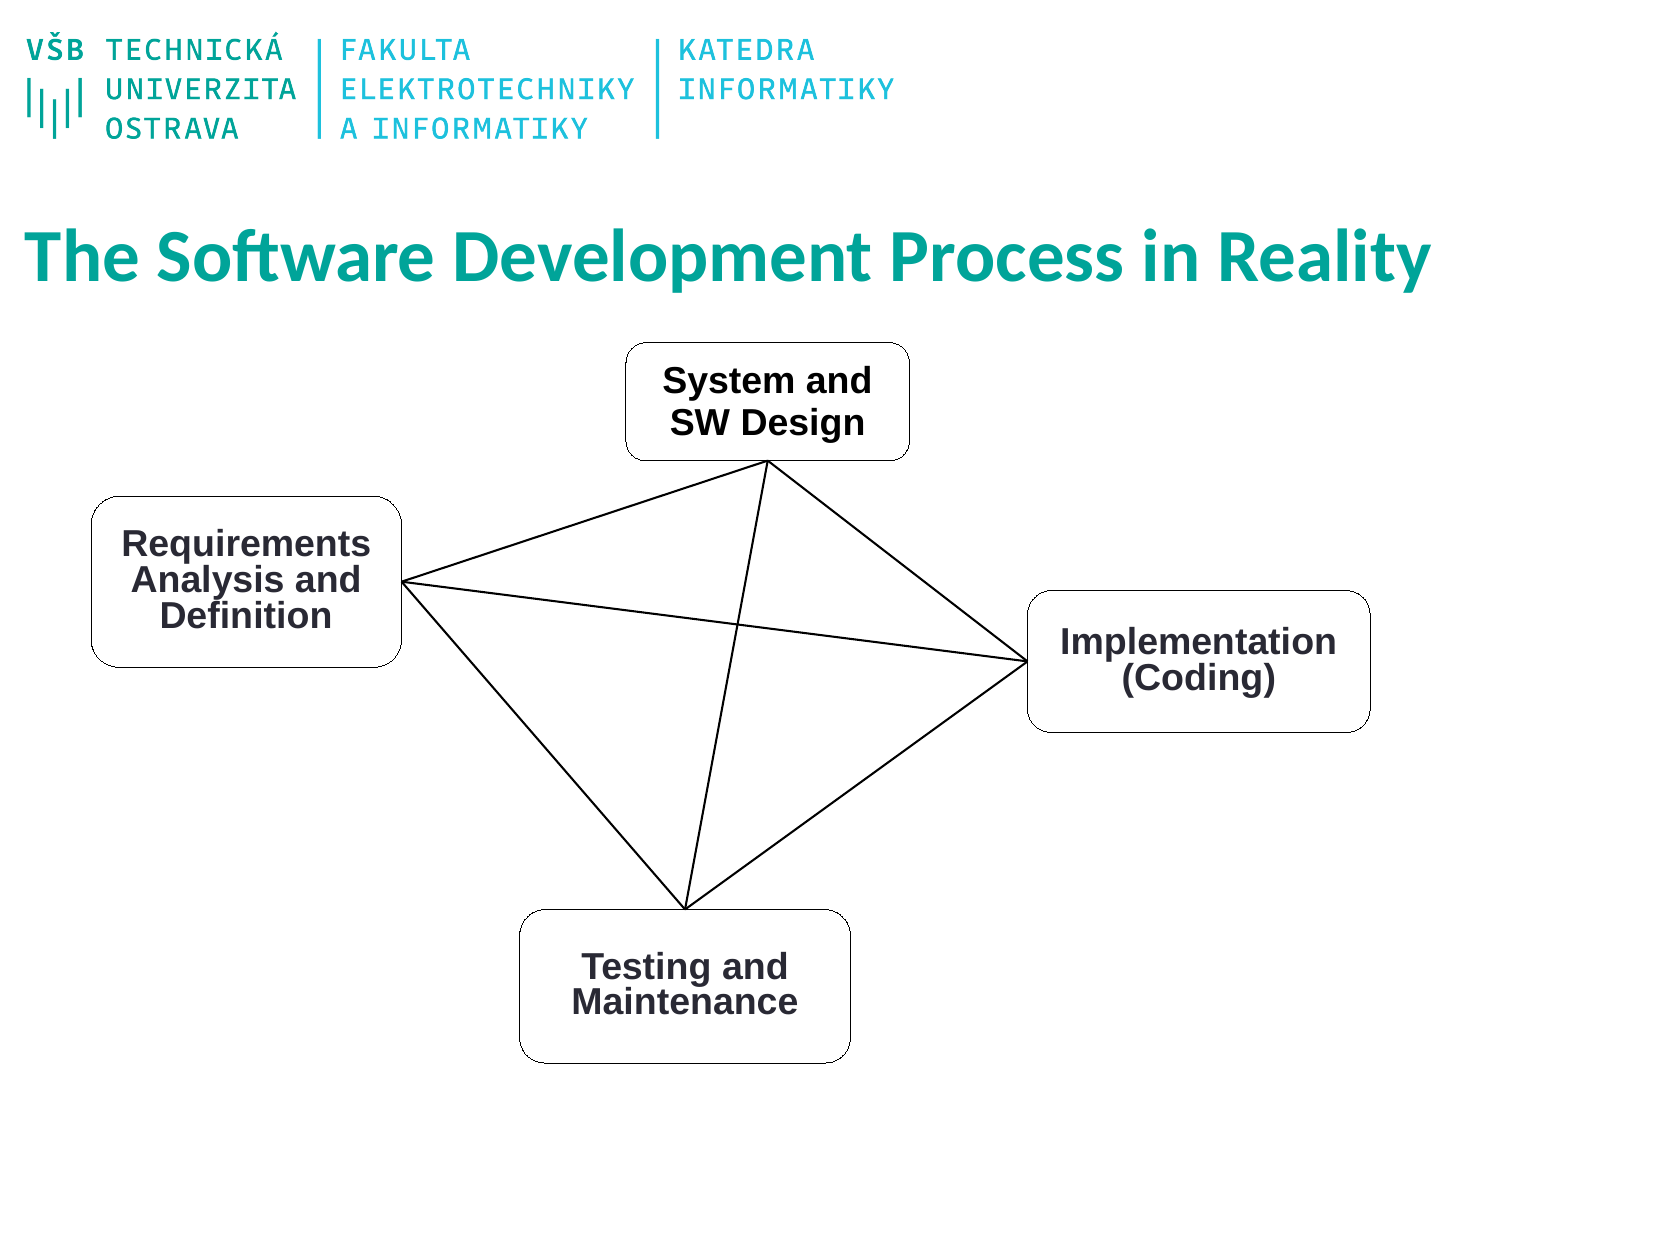

# The Software Development Process in Reality
System and
SW Design
Requirements
Analysis and
Definition
Implementation
(Coding)
Testing and
Maintenance